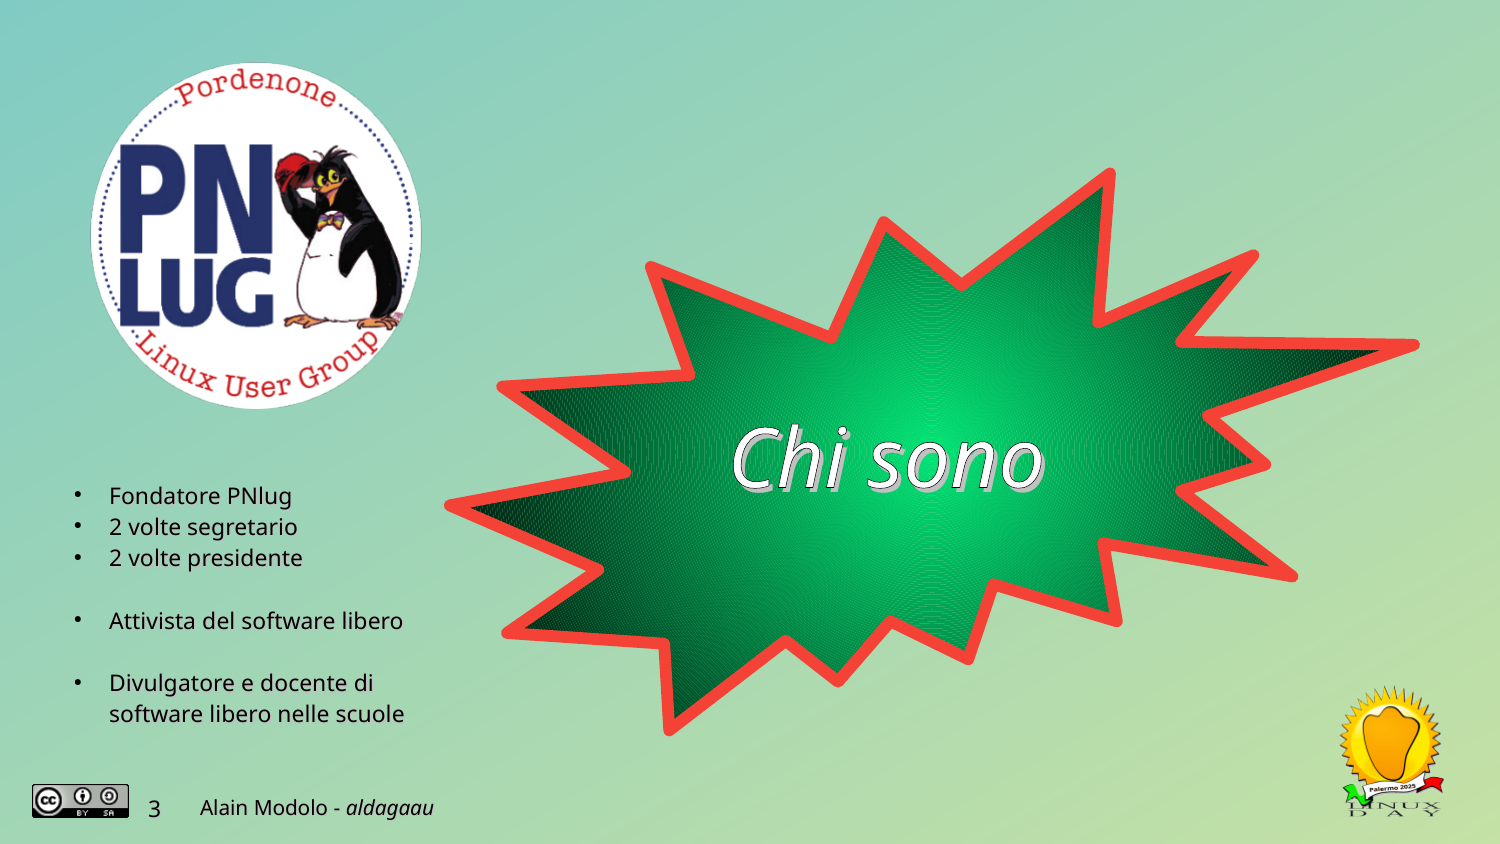

Chi sono
Fondatore PNlug
2 volte segretario
2 volte presidente
Attivista del software libero
Divulgatore e docente di software libero nelle scuole